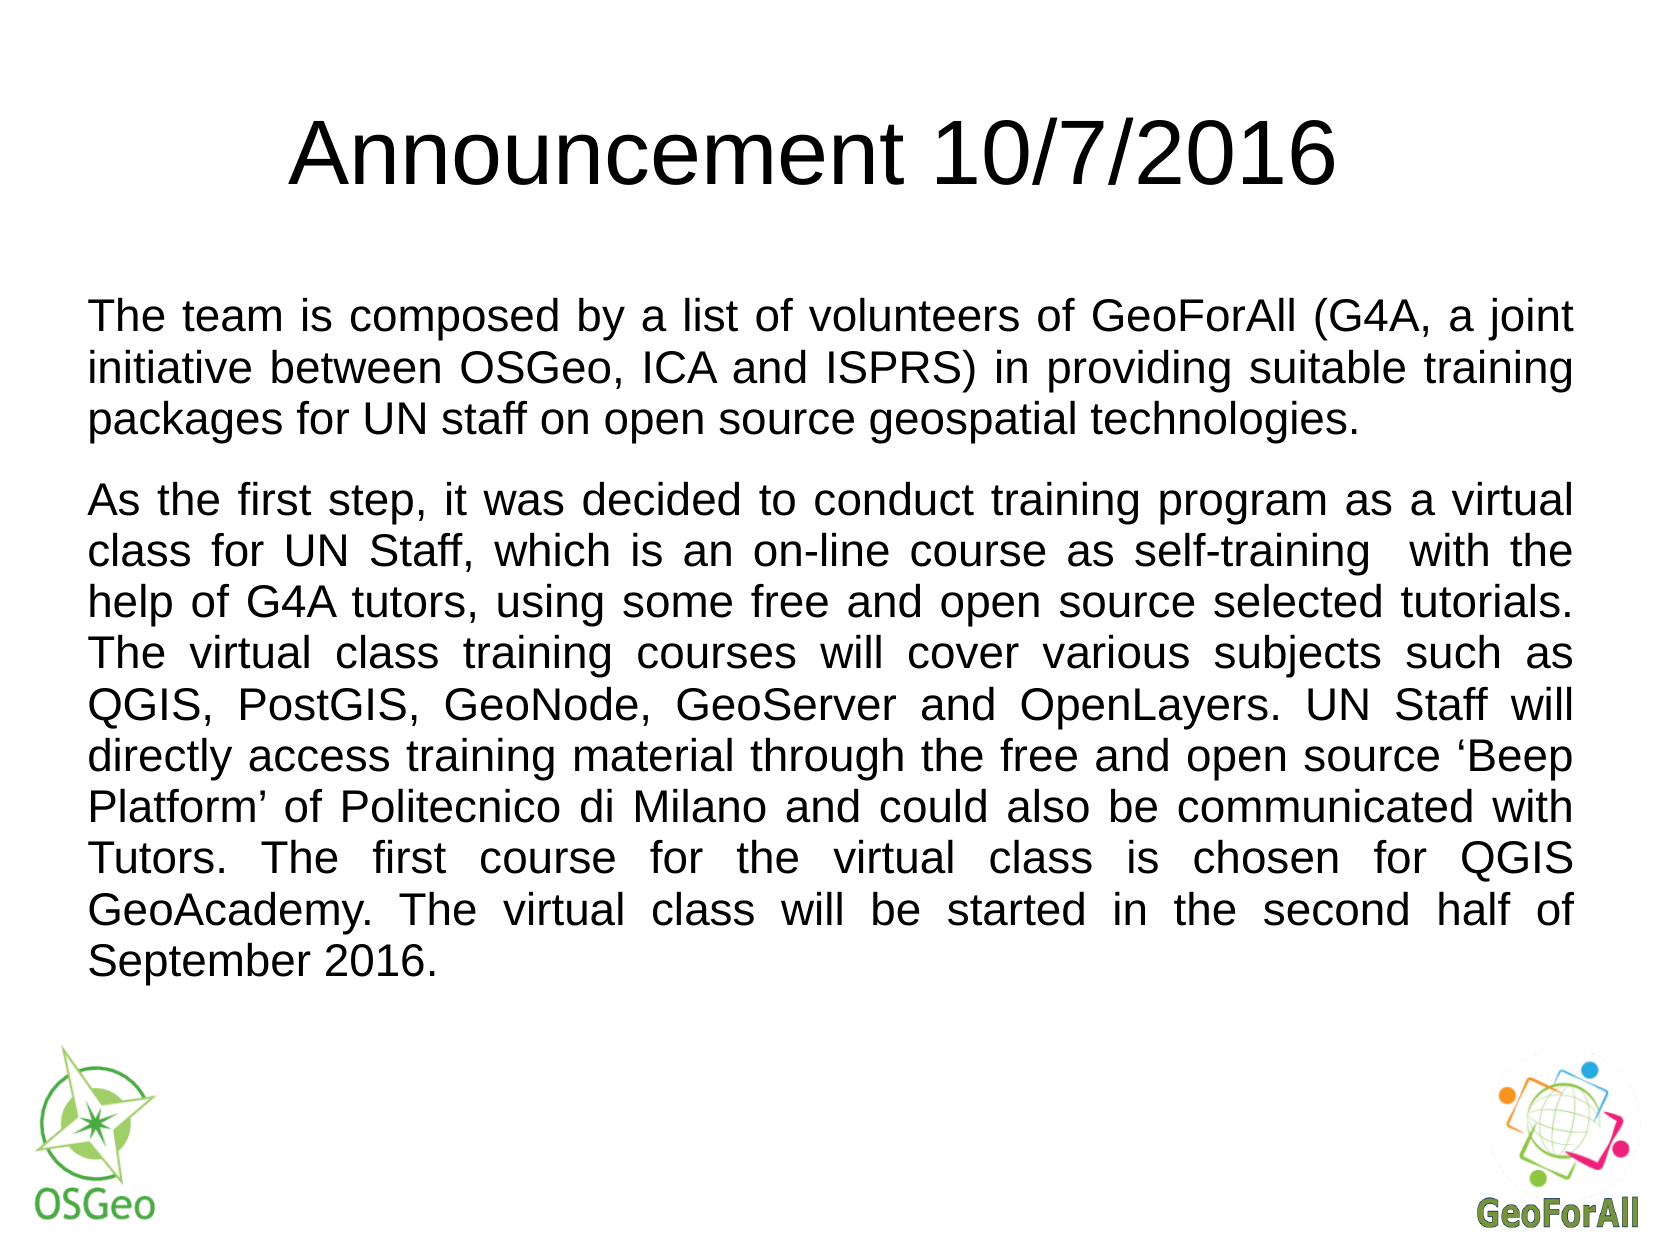

Announcement 10/7/2016
# The team is composed by a list of volunteers of GeoForAll (G4A, a joint initiative between OSGeo, ICA and ISPRS) in providing suitable training packages for UN staff on open source geospatial technologies.
As the first step, it was decided to conduct training program as a virtual class for UN Staff, which is an on-line course as self-training with the help of G4A tutors, using some free and open source selected tutorials. The virtual class training courses will cover various subjects such as QGIS, PostGIS, GeoNode, GeoServer and OpenLayers. UN Staff will directly access training material through the free and open source ‘Beep Platform’ of Politecnico di Milano and could also be communicated with Tutors. The first course for the virtual class is chosen for QGIS GeoAcademy. The virtual class will be started in the second half of September 2016.